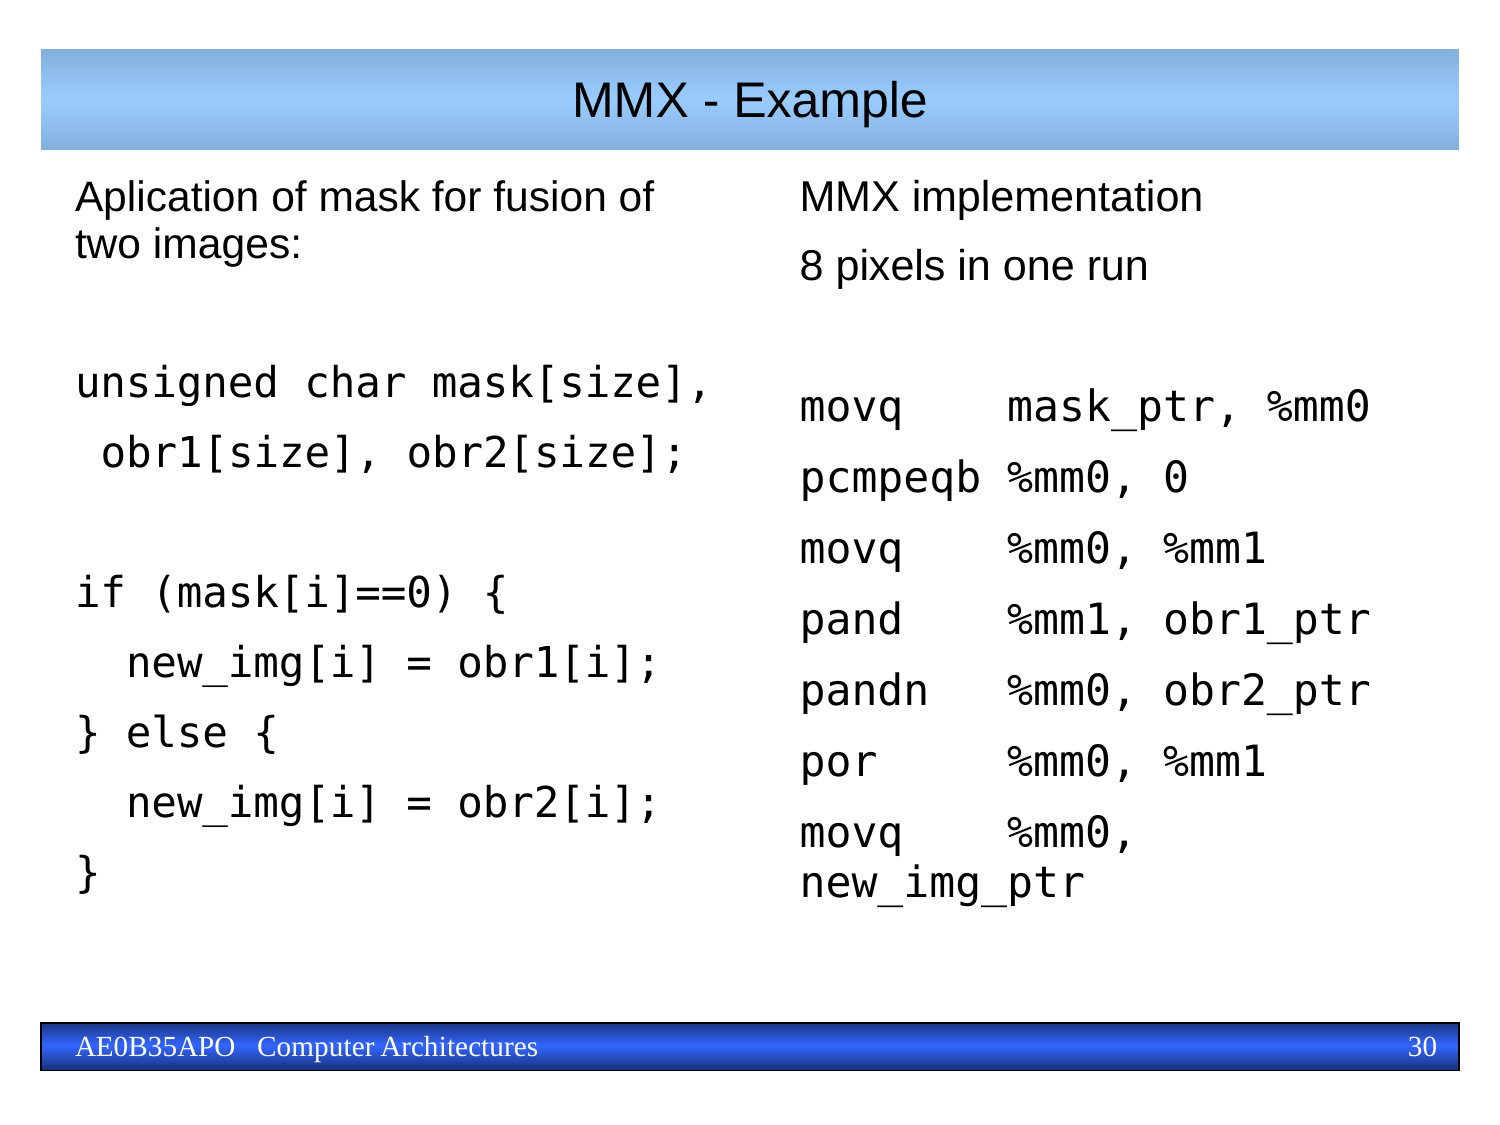

# MMX - Example
Aplication of mask for fusion of two images:
unsigned char mask[size],
 obr1[size], obr2[size];
if (mask[i]==0) {
 new_img[i] = obr1[i];
} else {
 new_img[i] = obr2[i];
}
MMX implementation
8 pixels in one run
movq mask_ptr, %mm0
pcmpeqb %mm0, 0
movq %mm0, %mm1
pand %mm1, obr1_ptr
pandn %mm0, obr2_ptr
por %mm0, %mm1
movq %mm0, new_img_ptr
AE0B35APO Computer Architectures
30